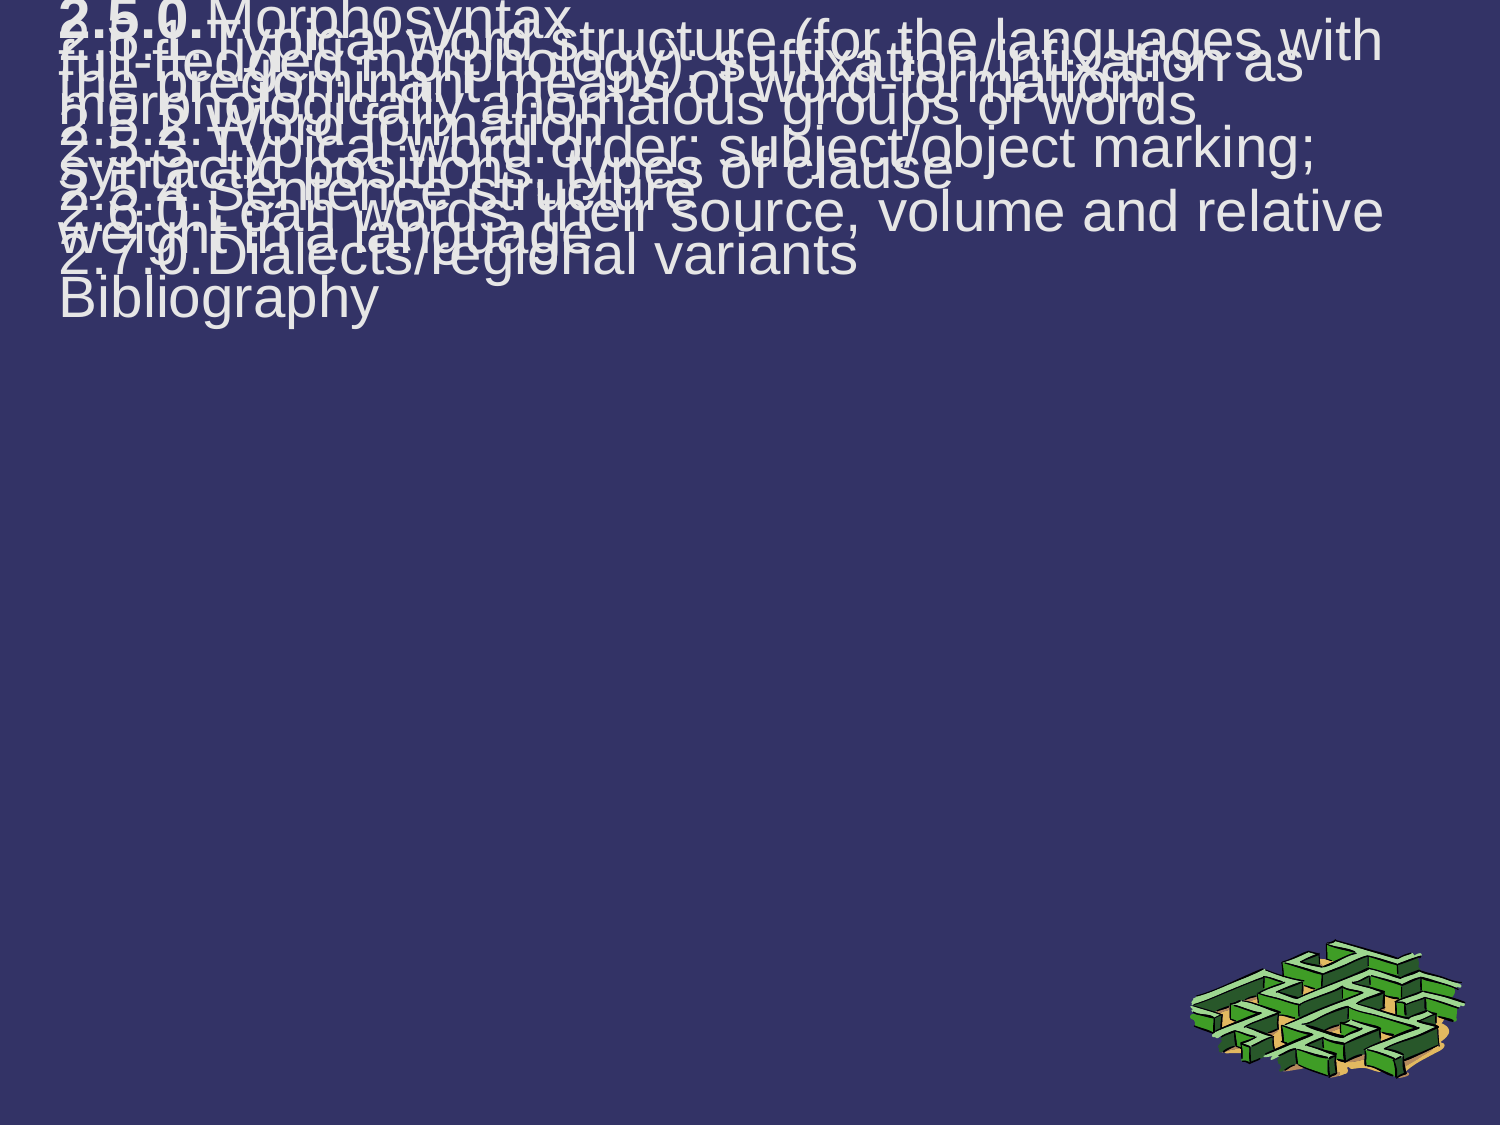

#
2.5.0.	Morphosyntax
2.5.1.	Typical word structure (for the languages with full-fledged morphology); suffixation/infixation as the predominant means of word-formation; morphologically anomalous groups of words
2.5.2.	Word formation
2.5.3.	Typical word order; subject/object marking; syntactic positions; types of clause
2.5.4.	Sentence structure
2.6.0.	Loan words; their source, volume and relative weight in a language
2.7.0.	Dialects/regional variants
Bibliography